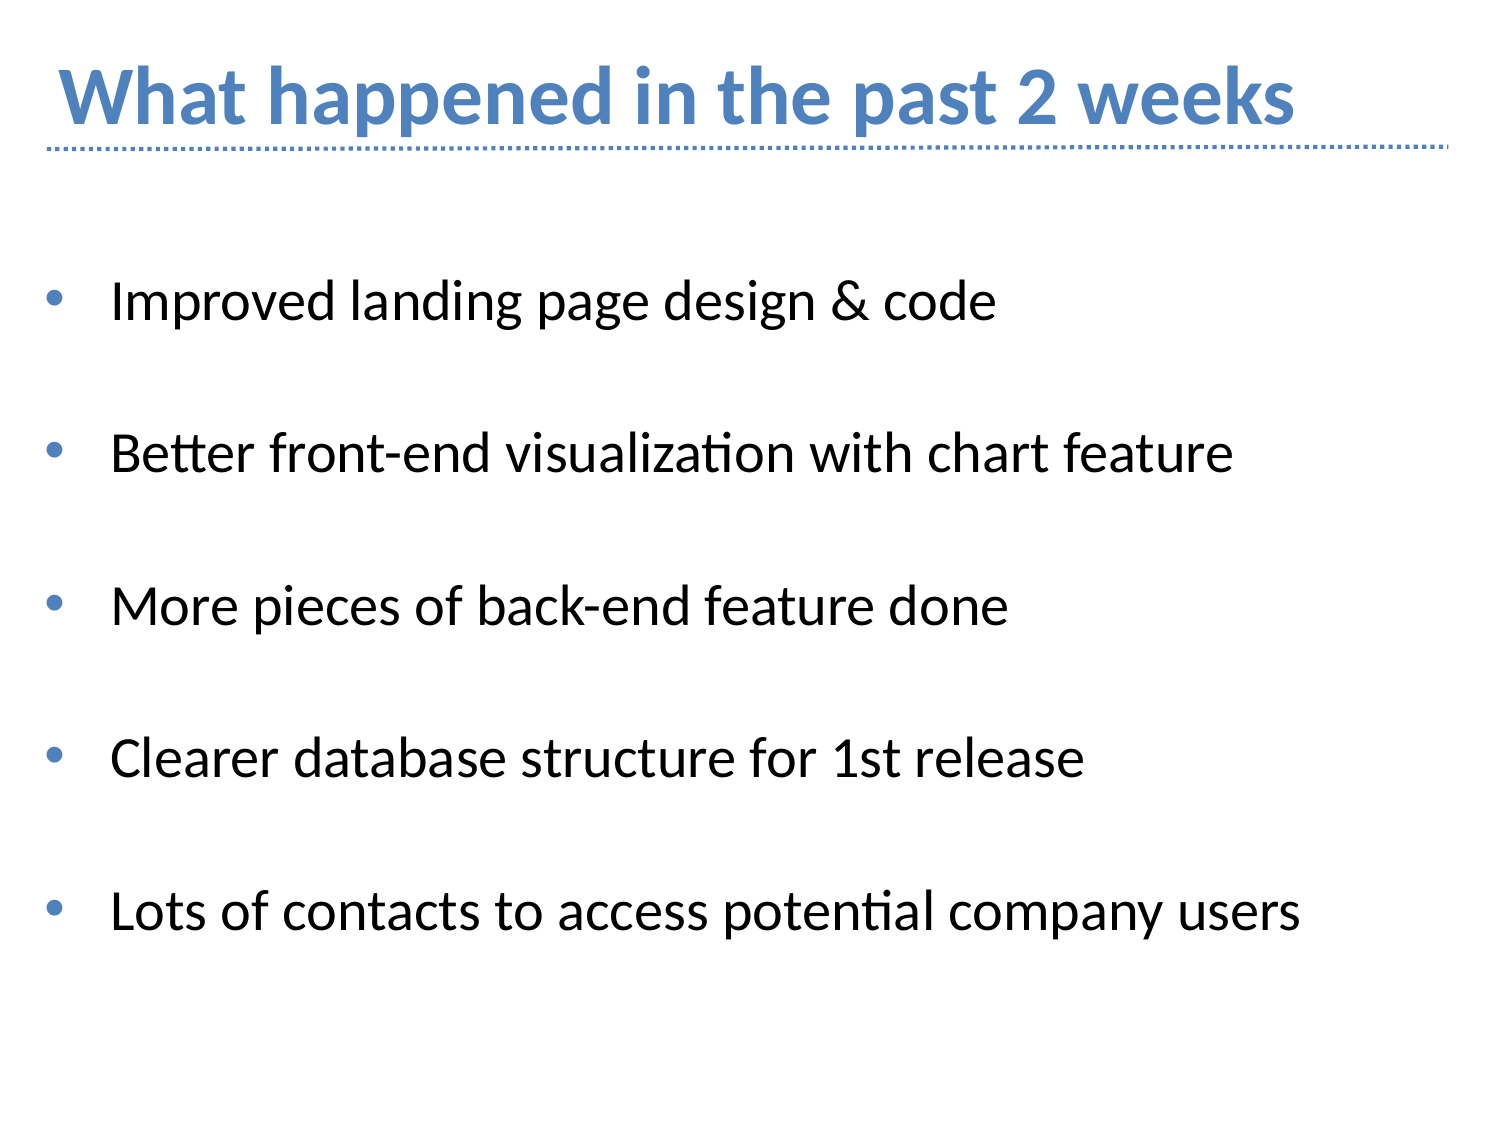

What happened in the past 2 weeks
Improved landing page design & code
Better front-end visualization with chart feature
More pieces of back-end feature done
Clearer database structure for 1st release
Lots of contacts to access potential company users